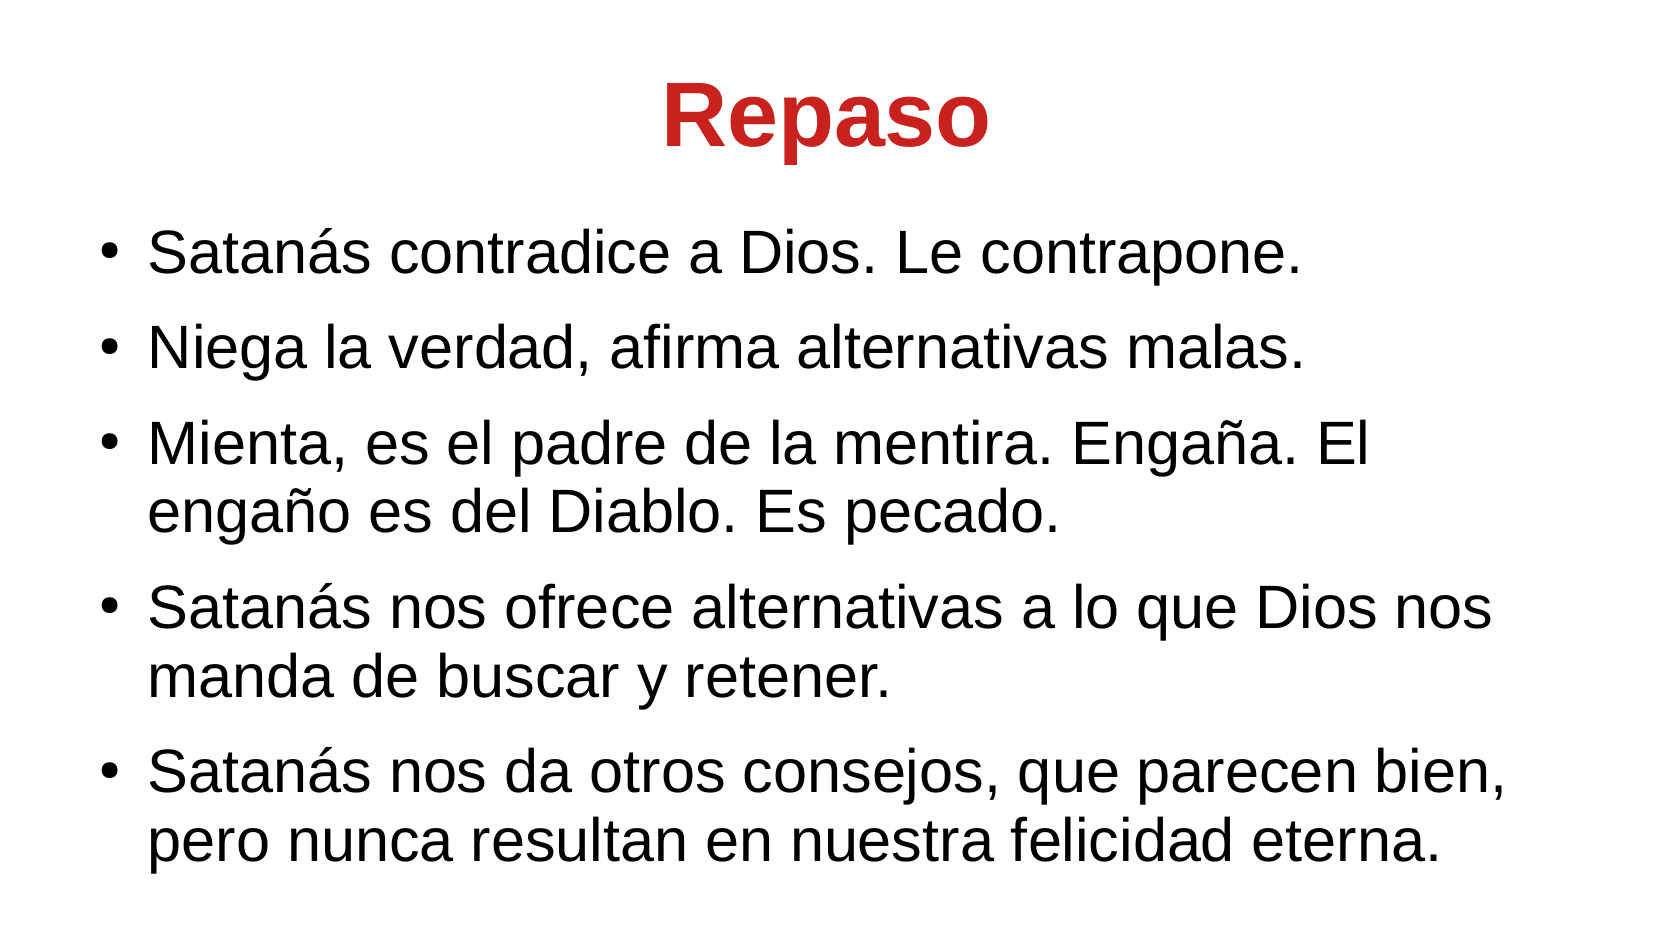

# Repaso
Satanás contradice a Dios. Le contrapone.
Niega la verdad, afirma alternativas malas.
Mienta, es el padre de la mentira. Engaña. El engaño es del Diablo. Es pecado.
Satanás nos ofrece alternativas a lo que Dios nos manda de buscar y retener.
Satanás nos da otros consejos, que parecen bien, pero nunca resultan en nuestra felicidad eterna.